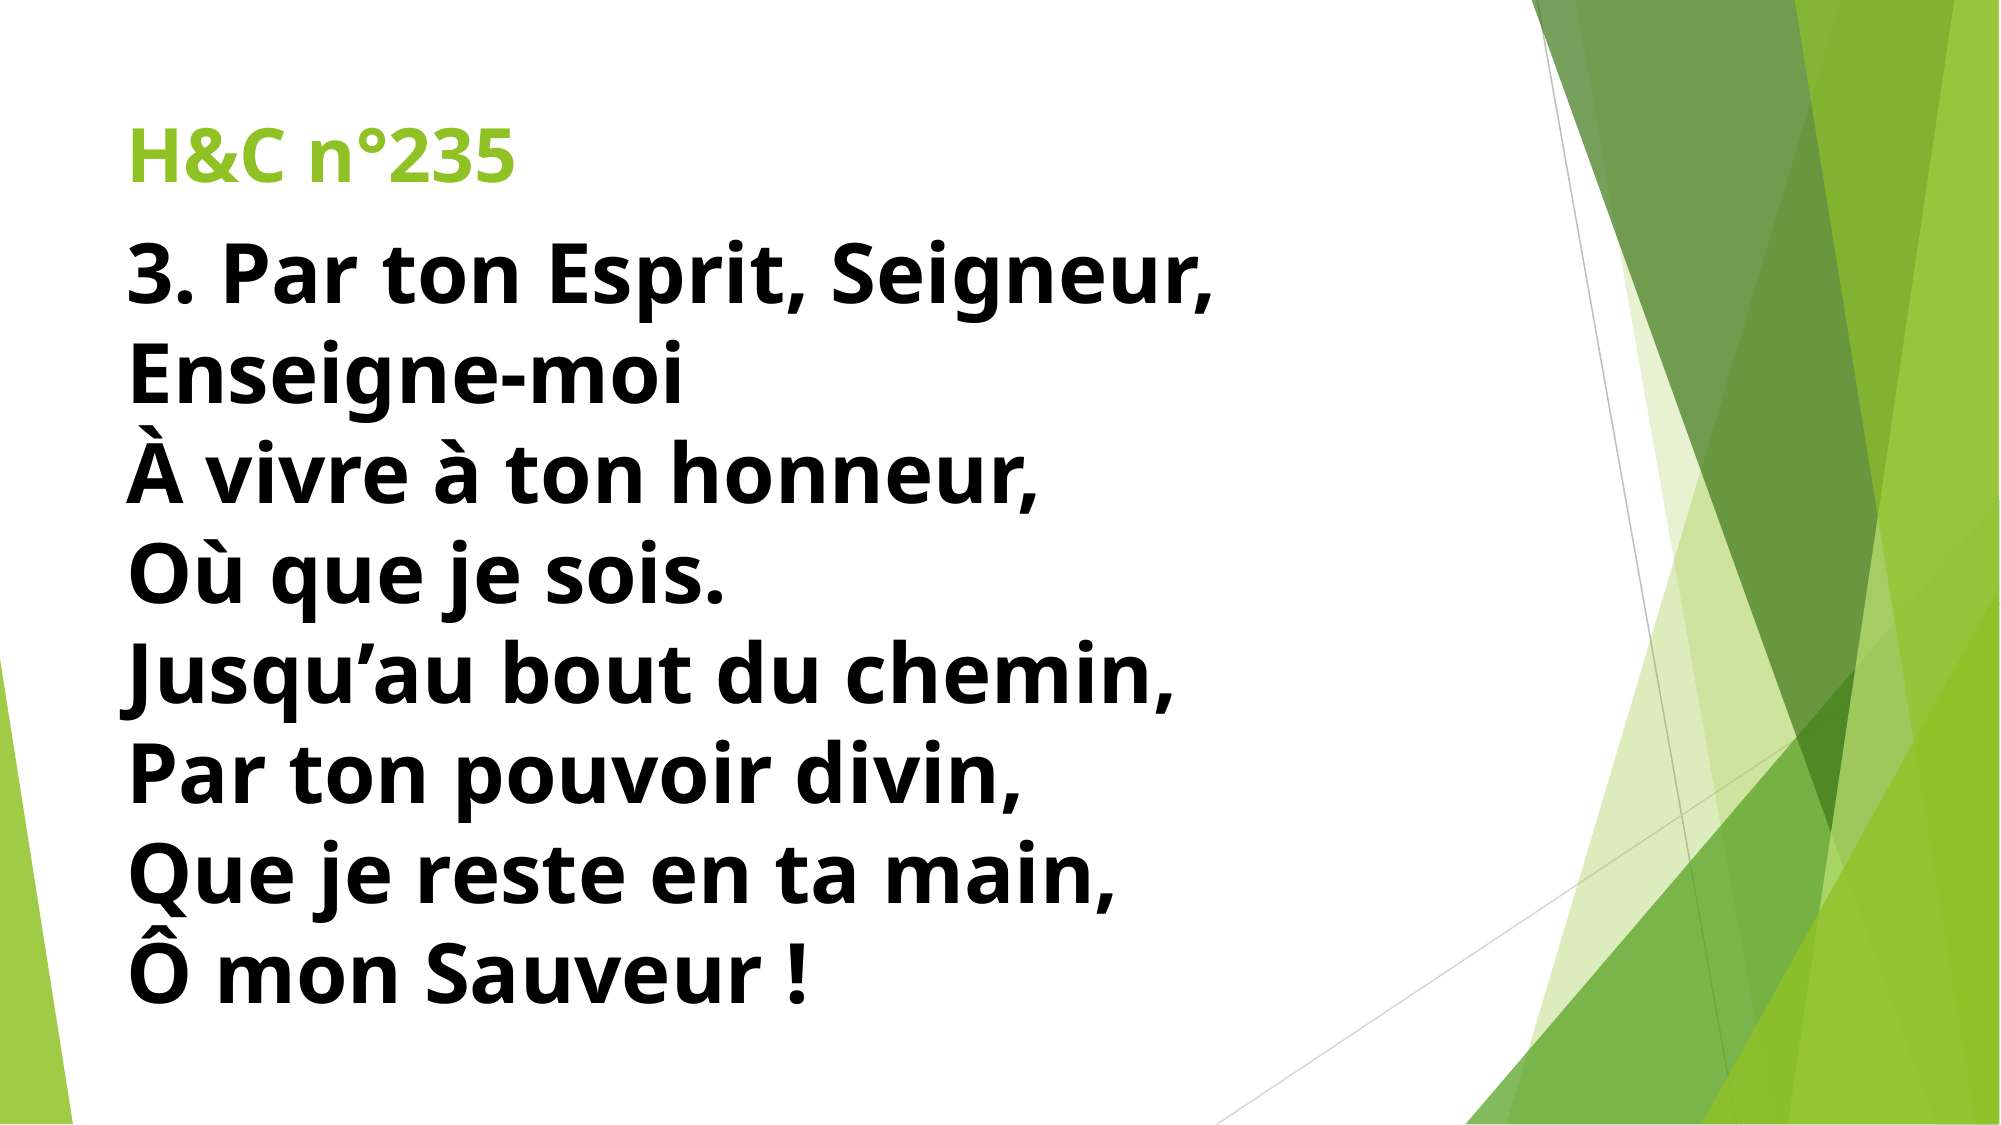

H&C n°235
3. Par ton Esprit, Seigneur,
Enseigne-moi
À vivre à ton honneur,
Où que je sois.
Jusqu’au bout du chemin,
Par ton pouvoir divin,
Que je reste en ta main,
Ô mon Sauveur !